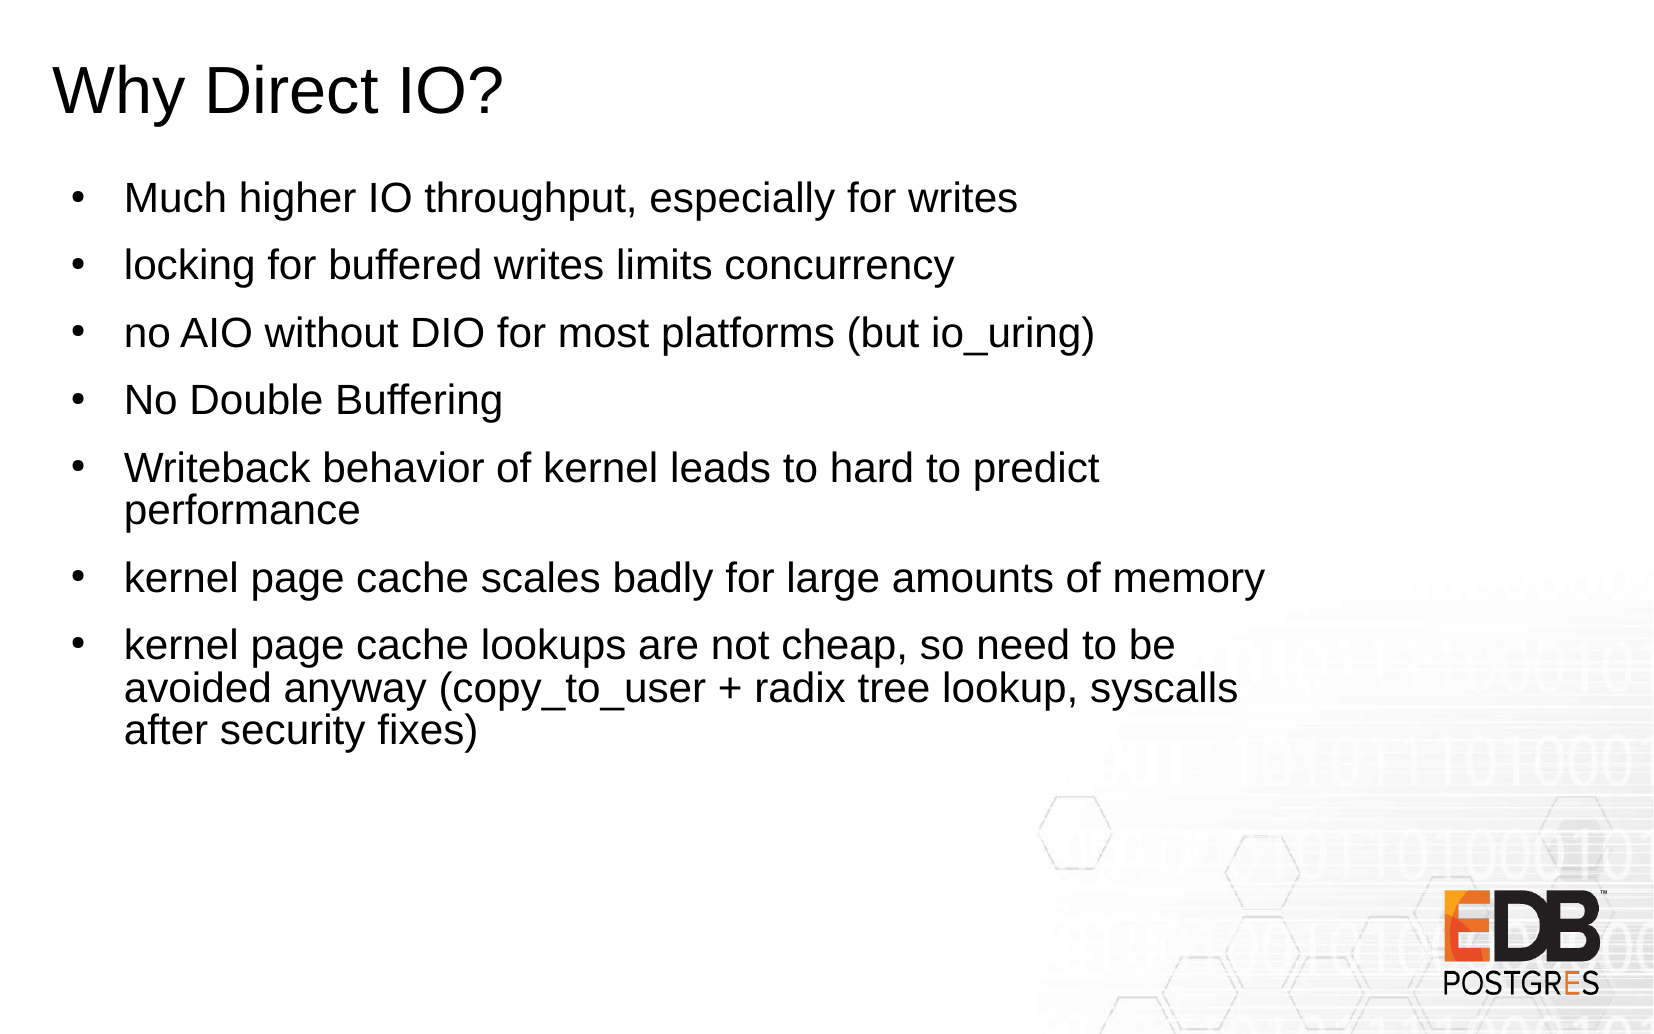

# Why Direct IO?
Much higher IO throughput, especially for writes
locking for buffered writes limits concurrency
no AIO without DIO for most platforms (but io_uring)
No Double Buffering
Writeback behavior of kernel leads to hard to predict performance
kernel page cache scales badly for large amounts of memory
kernel page cache lookups are not cheap, so need to be avoided anyway (copy_to_user + radix tree lookup, syscalls after security fixes)